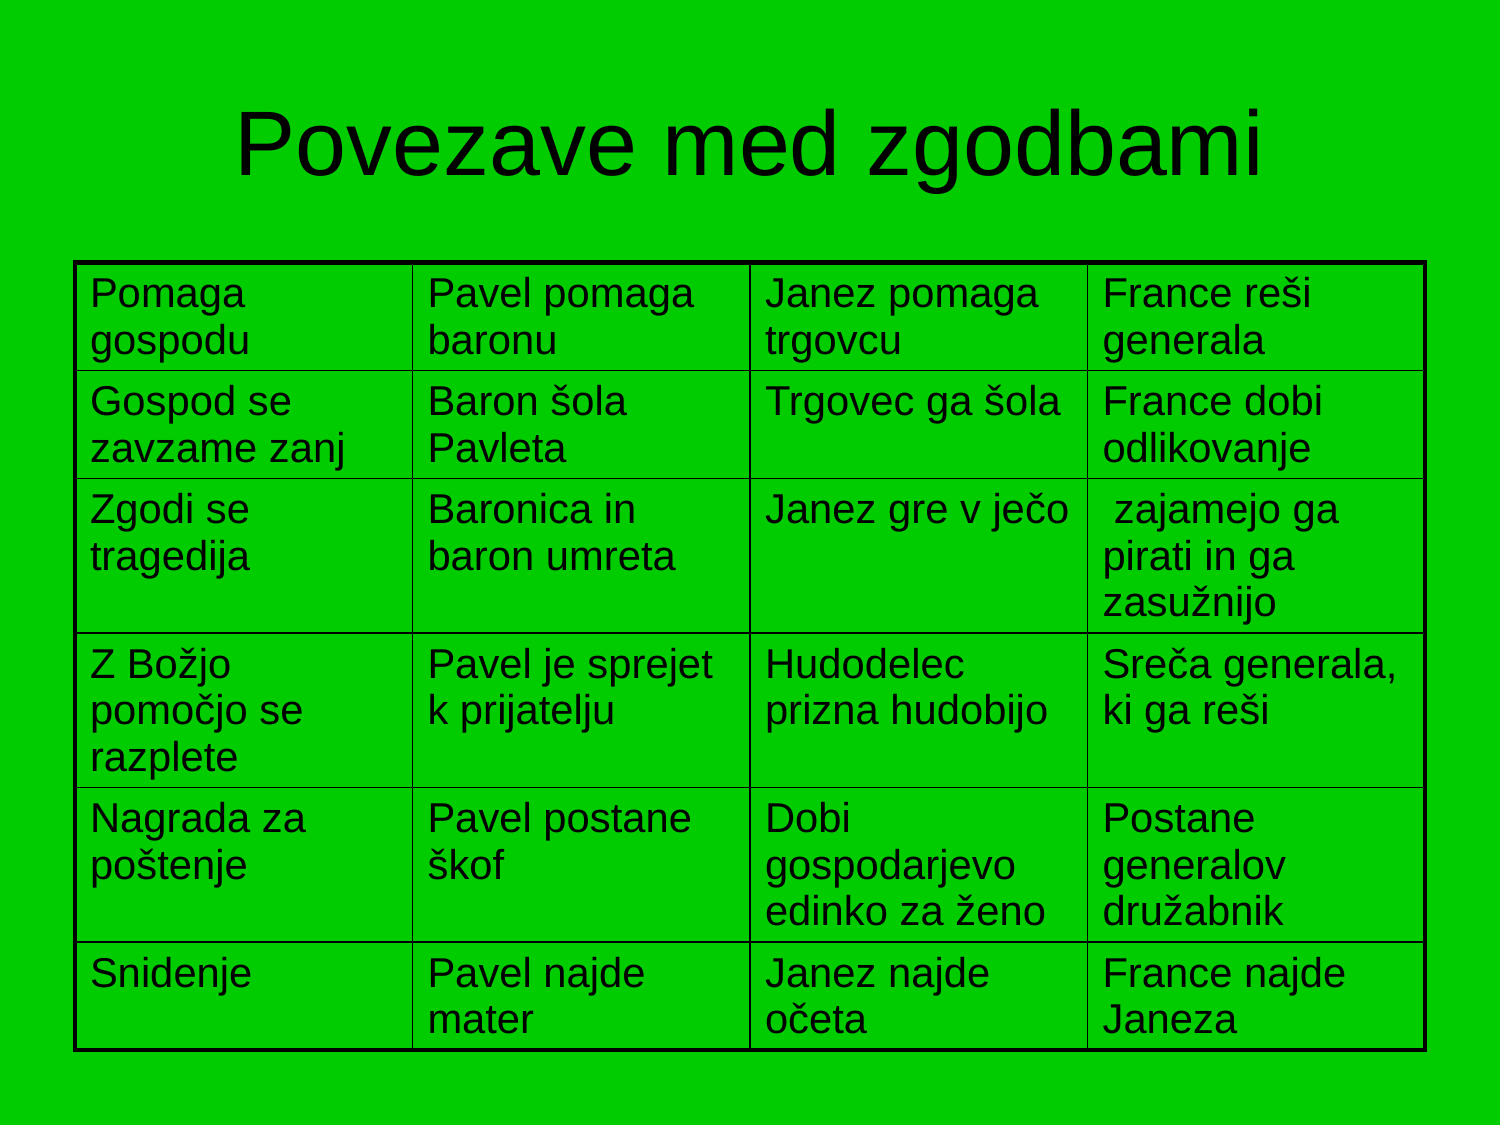

# Povezave med zgodbami
| Pomaga gospodu | Pavel pomaga baronu | Janez pomaga trgovcu | France reši generala |
| --- | --- | --- | --- |
| Gospod se zavzame zanj | Baron šola Pavleta | Trgovec ga šola | France dobi odlikovanje |
| Zgodi se tragedija | Baronica in baron umreta | Janez gre v ječo | zajamejo ga pirati in ga zasužnijo |
| Z Božjo pomočjo se razplete | Pavel je sprejet k prijatelju | Hudodelec prizna hudobijo | Sreča generala, ki ga reši |
| Nagrada za poštenje | Pavel postane škof | Dobi gospodarjevo edinko za ženo | Postane generalov družabnik |
| Snidenje | Pavel najde mater | Janez najde očeta | France najde Janeza |